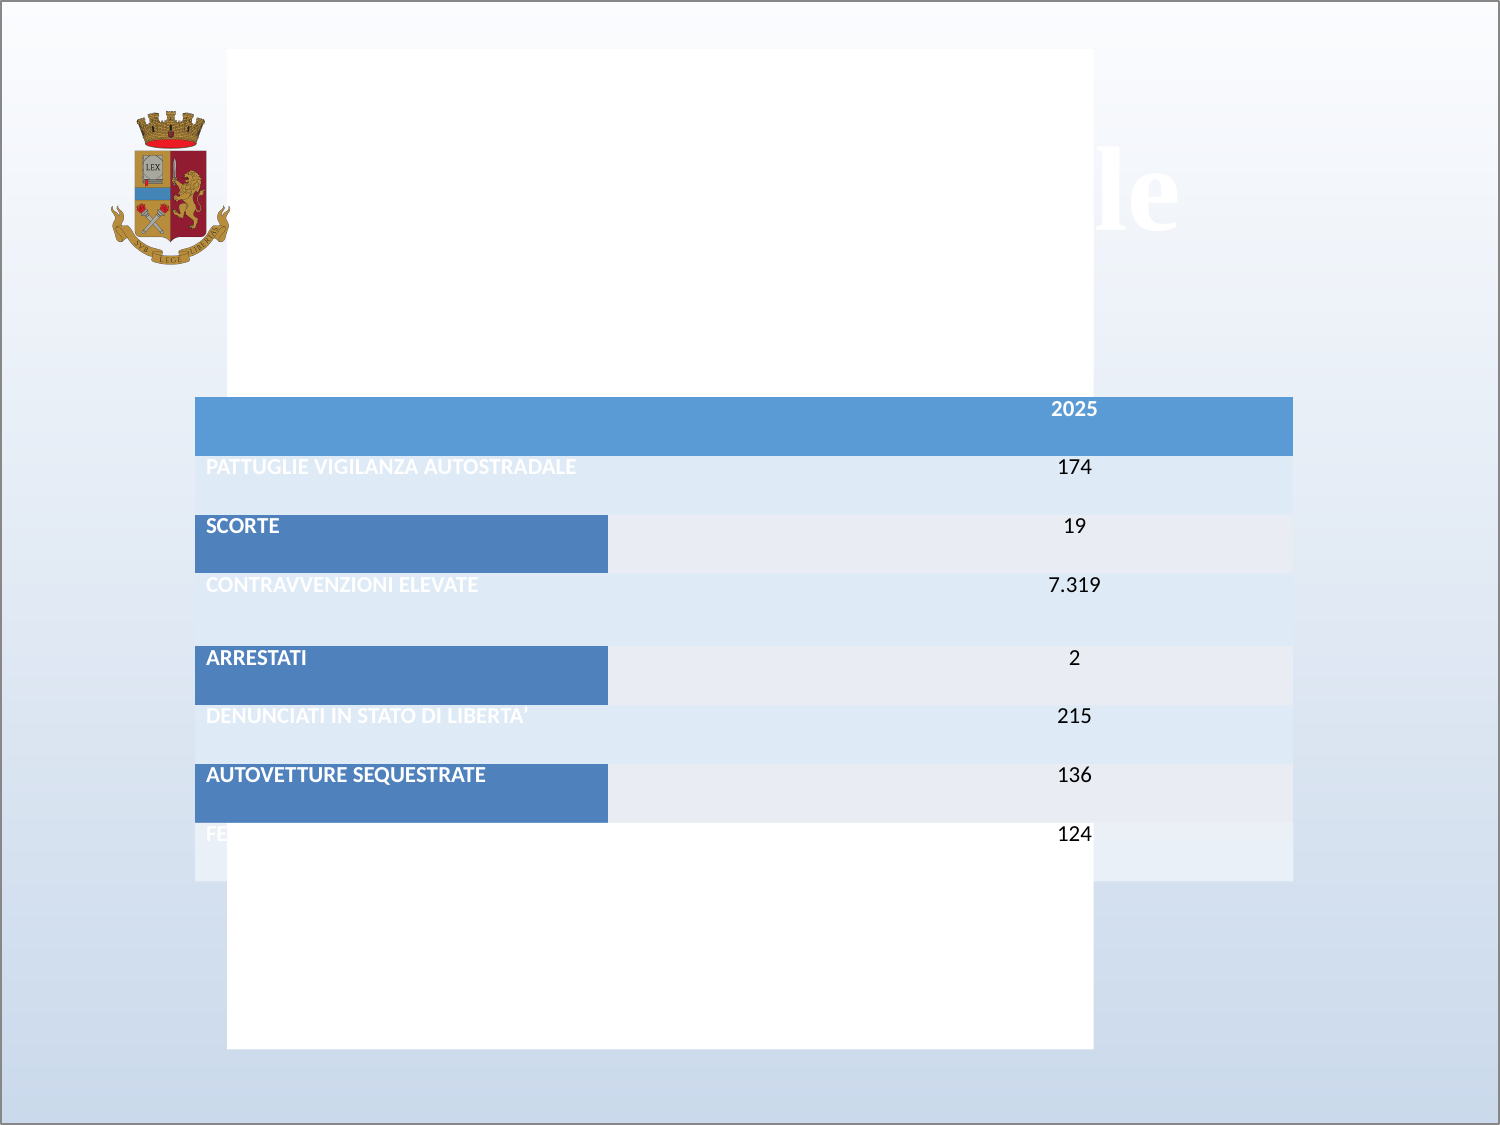

[unsupported chart]
| | | 2025 |
| --- | --- | --- |
| PATTUGLIE VIGILANZA AUTOSTRADALE | | 174 |
| SCORTE | | 19 |
| CONTRAVVENZIONI ELEVATE | | 7.319 |
| ARRESTATI | | 2 |
| DENUNCIATI IN STATO DI LIBERTA’ | | 215 |
| AUTOVETTURE SEQUESTRATE | | 136 |
| FERMI AMMINISTRATIVI | | 124 |